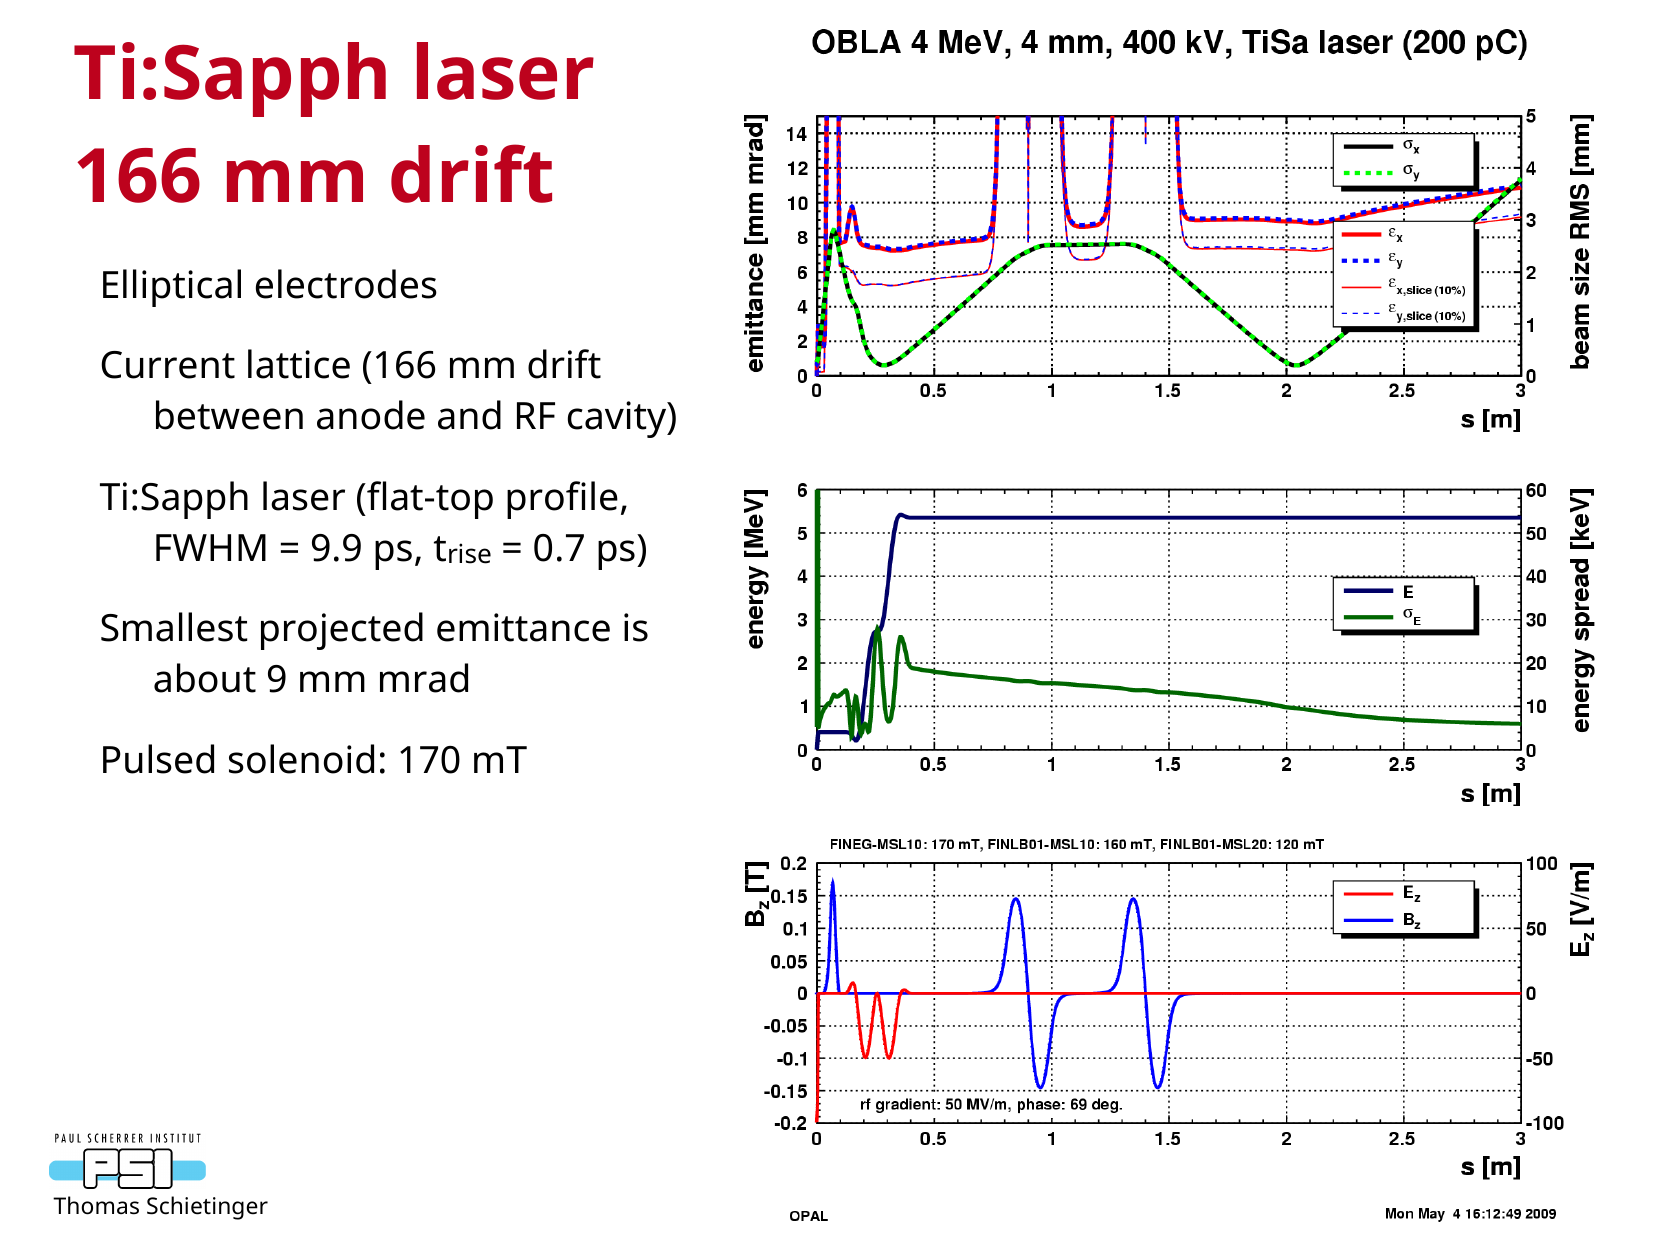

# Ti:Sapph laser 166 mm drift
Elliptical electrodes
Current lattice (166 mm drift between anode and RF cavity)
Ti:Sapph laser (flat-top profile, FWHM = 9.9 ps, trise = 0.7 ps)
Smallest projected emittance is about 9 mm mrad
Pulsed solenoid: 170 mT